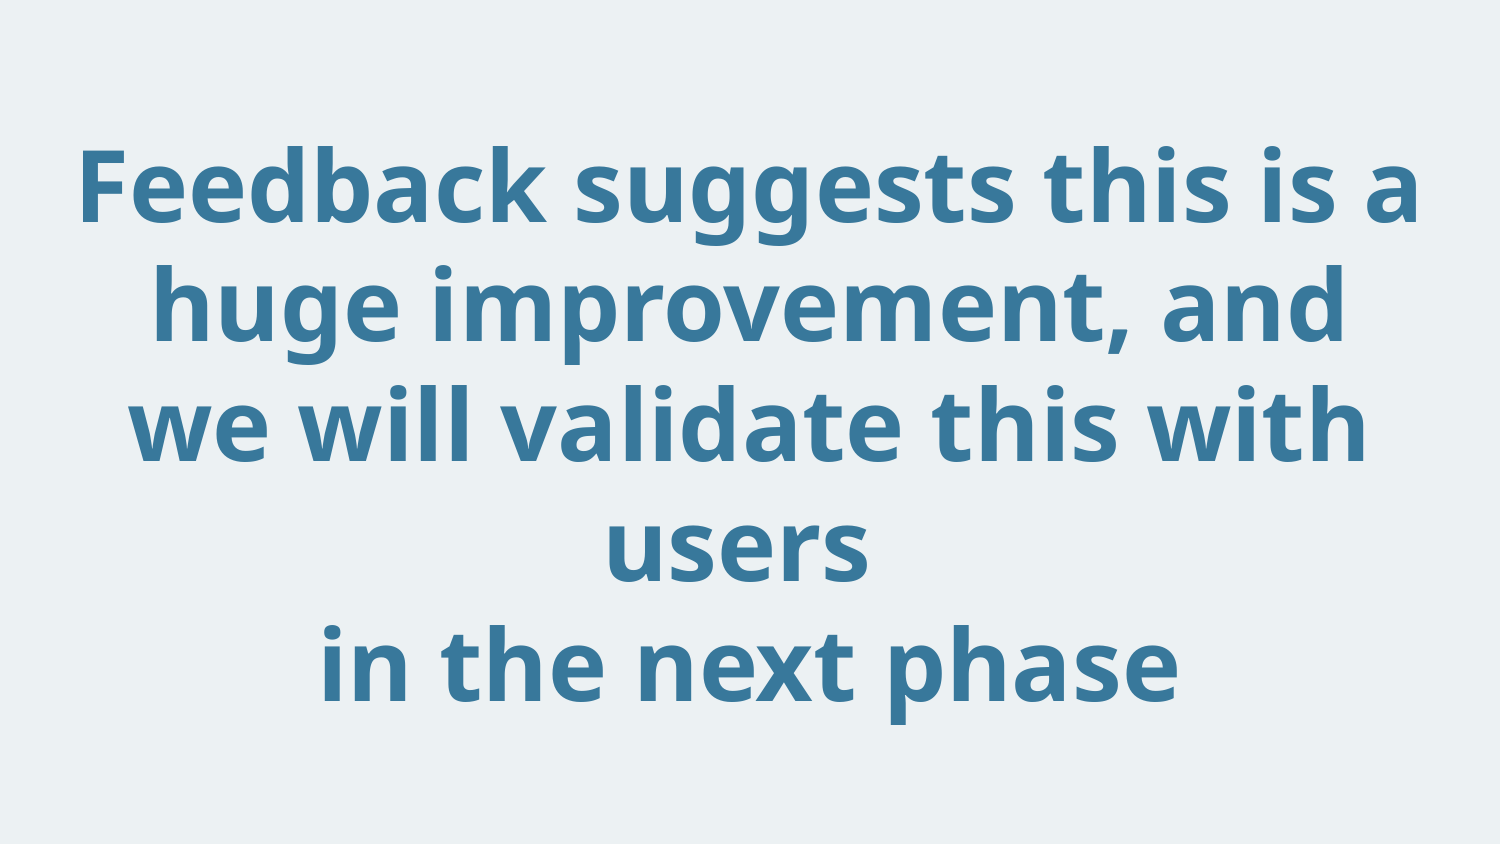

# Feedback suggests this is a huge improvement, and we will validate this with users in the next phase